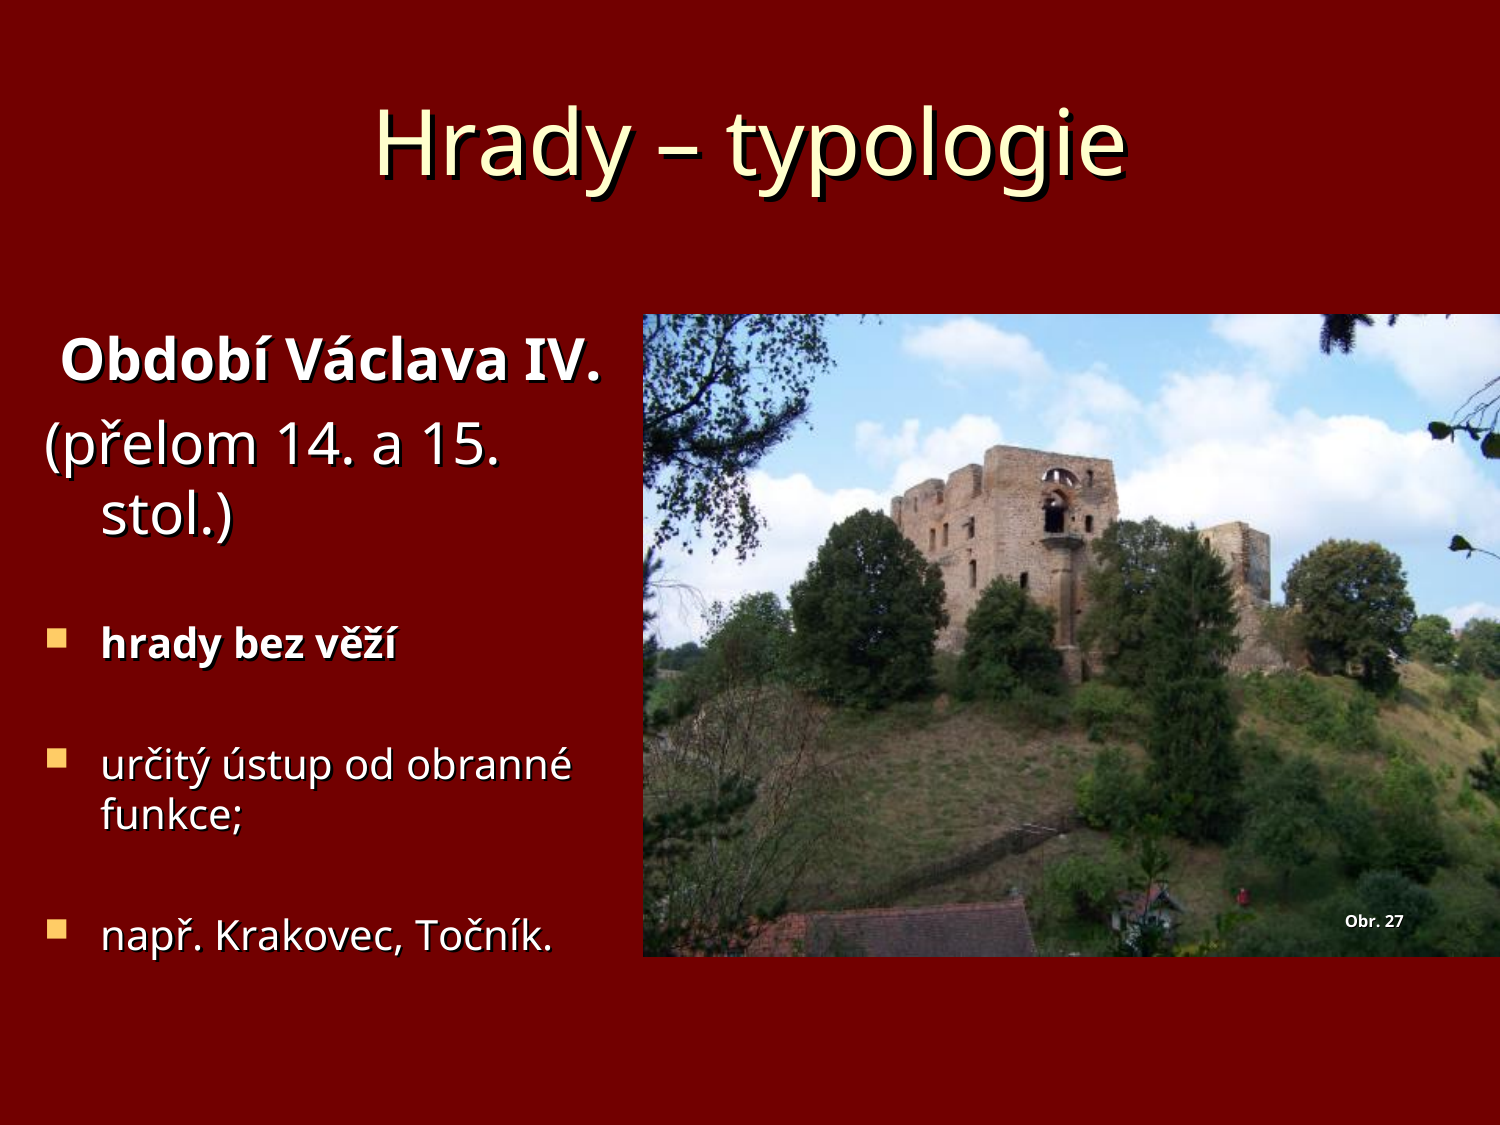

# Hrady – typologie
 Období Václava IV.
(přelom 14. a 15. stol.)
hrady bez věží
určitý ústup od obranné funkce;
např. Krakovec, Točník.
Obr. 27